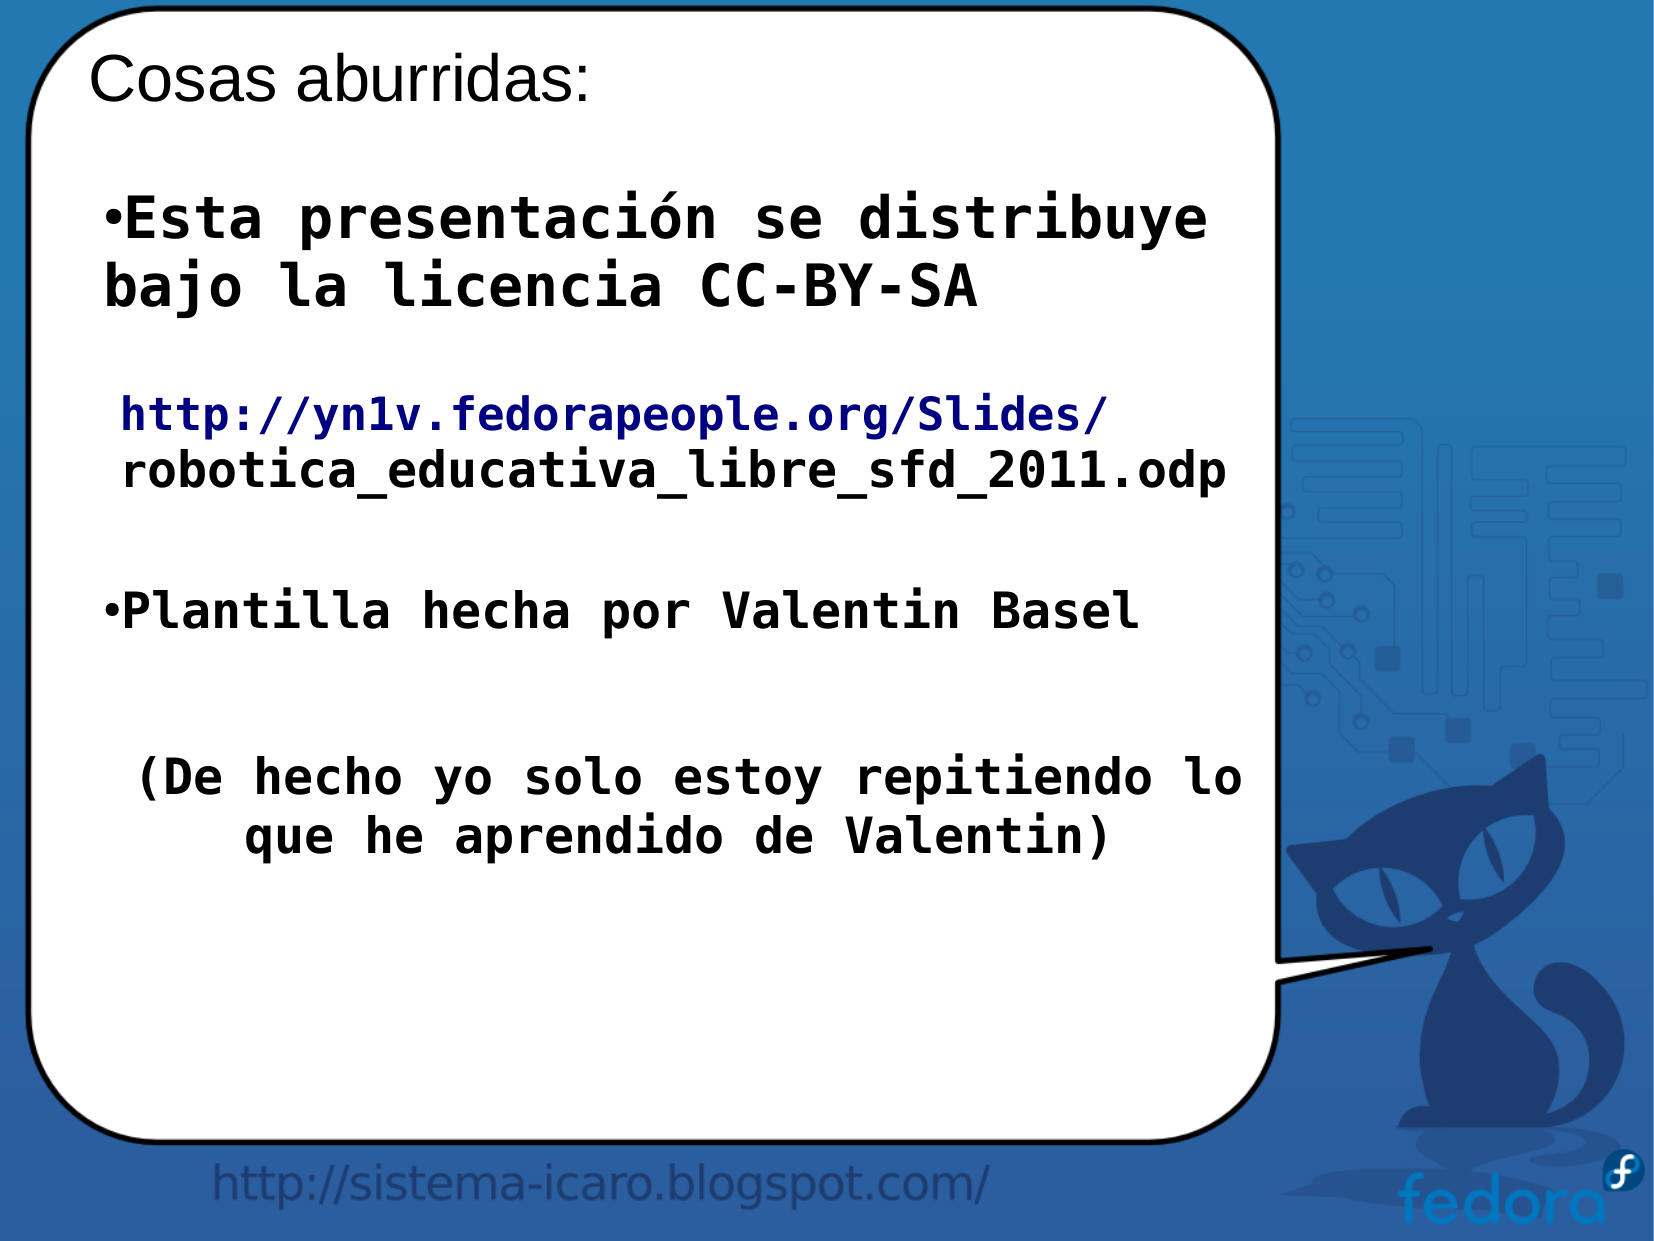

# Cosas aburridas:
Esta presentación se distribuye bajo la licencia CC-BY-SA
http://yn1v.fedorapeople.org/Slides/
robotica_educativa_libre_sfd_2011.odp
Plantilla hecha por Valentin Basel
(De hecho yo solo estoy repitiendo lo que he aprendido de Valentin)